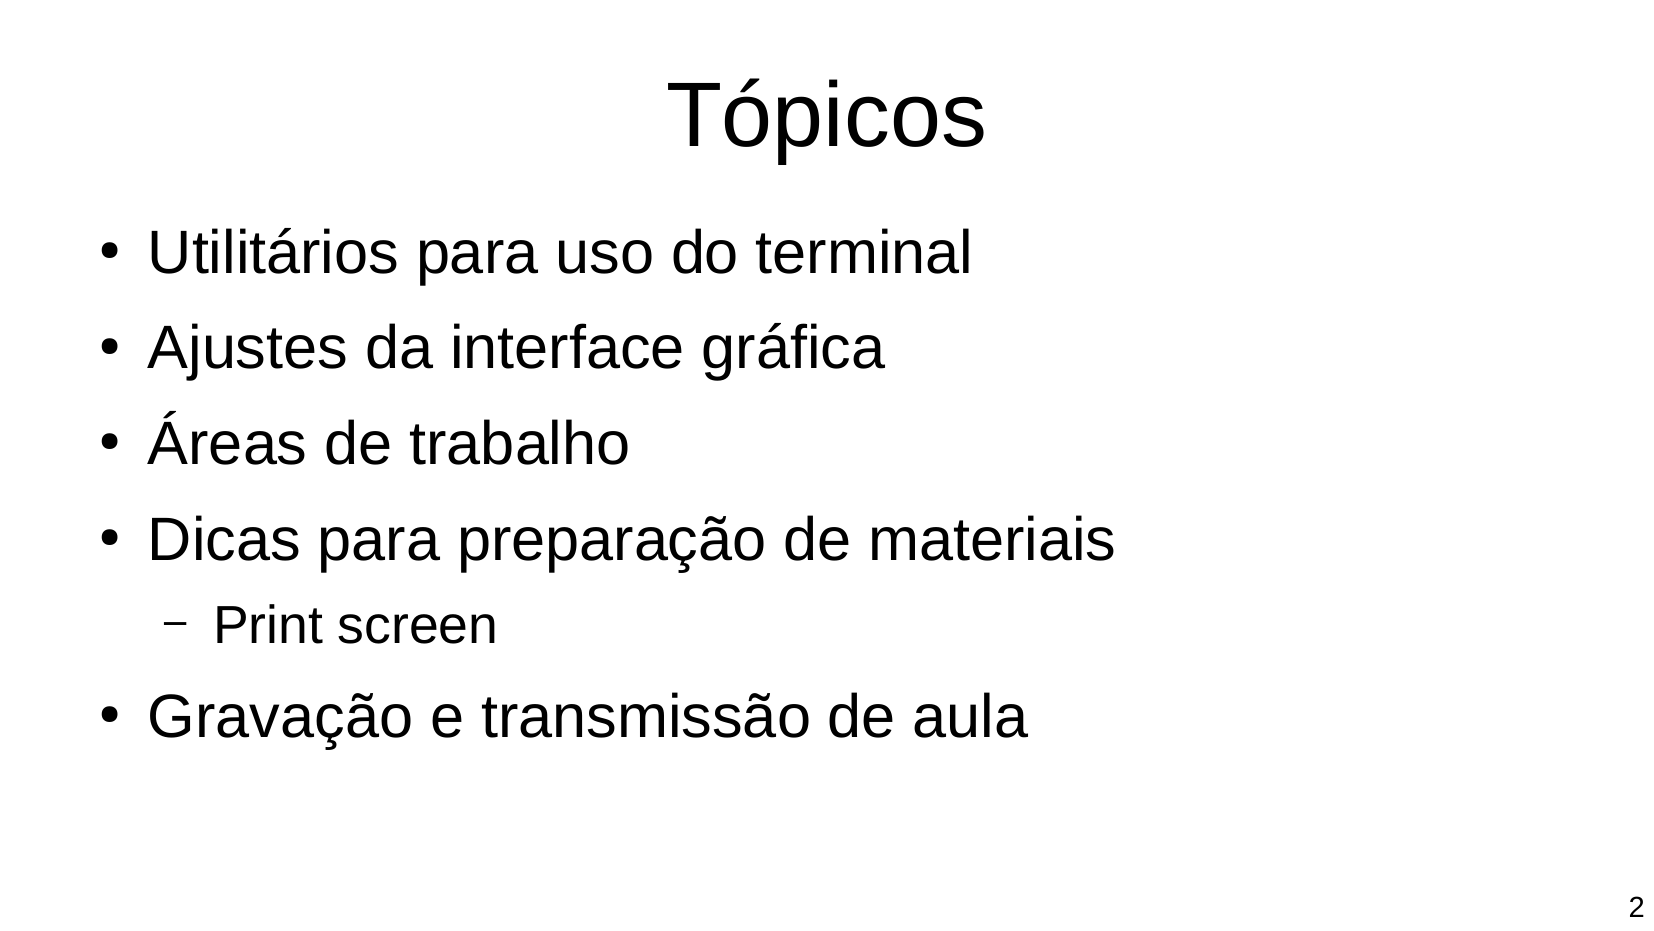

# Tópicos
Utilitários para uso do terminal
Ajustes da interface gráfica
Áreas de trabalho
Dicas para preparação de materiais
Print screen
Gravação e transmissão de aula